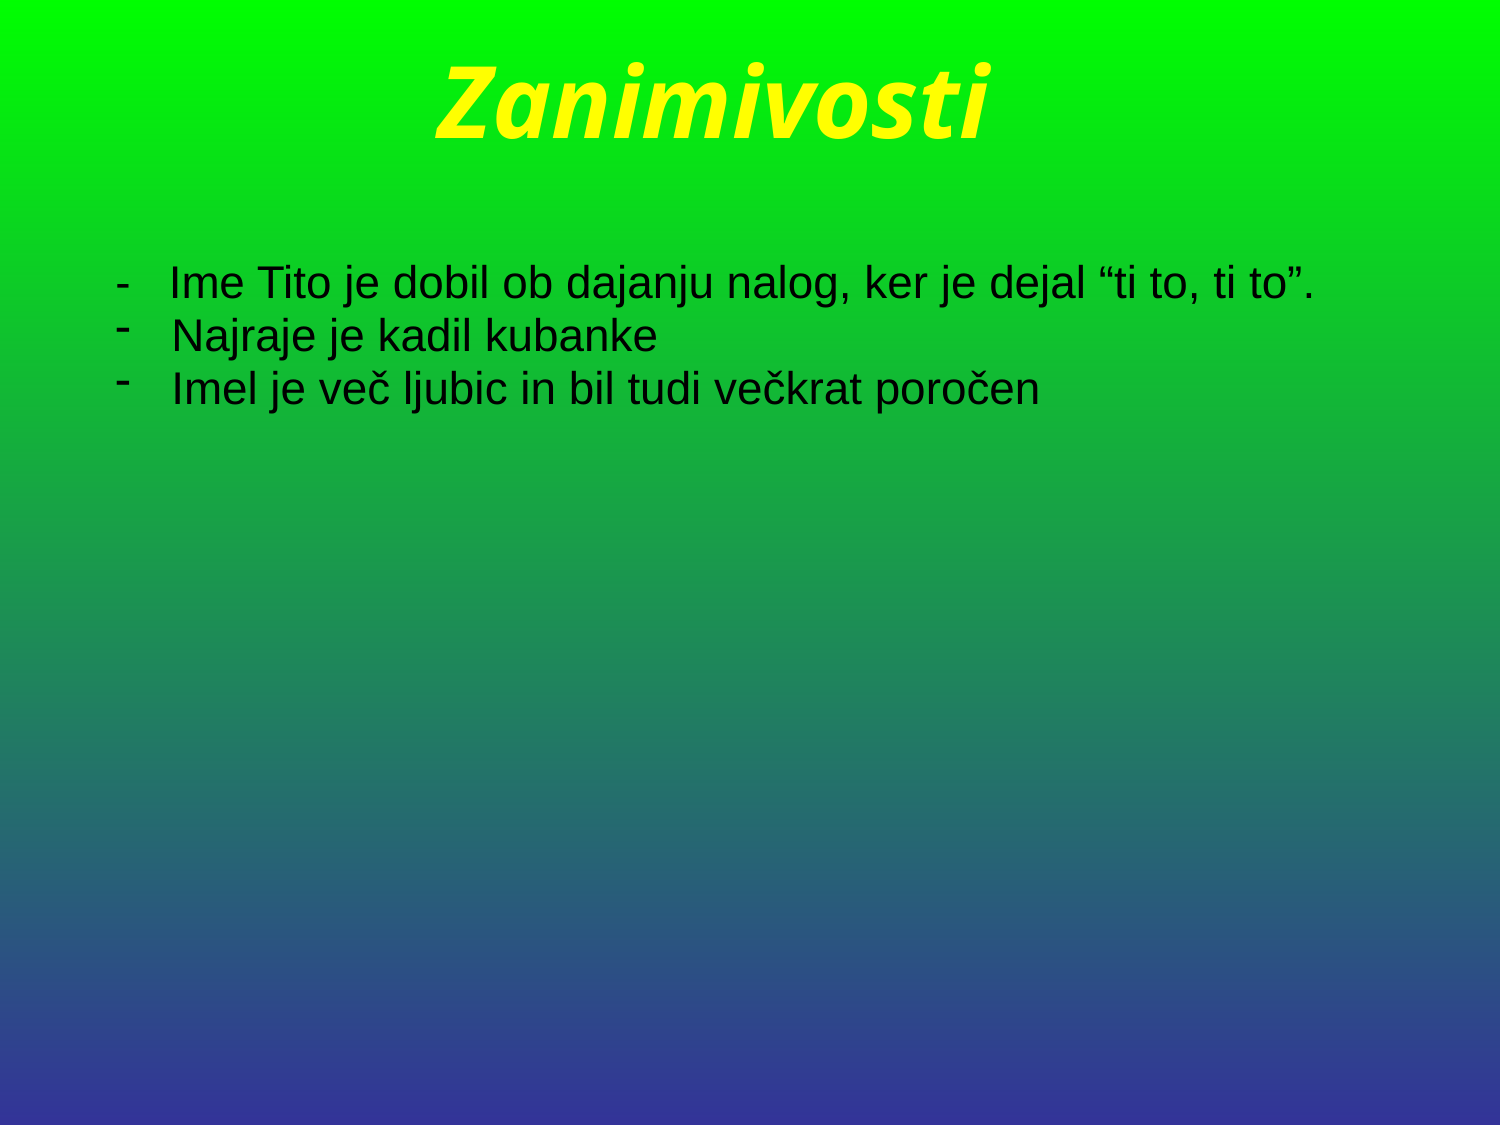

Zanimivosti
# - Ime Tito je dobil ob dajanju nalog, ker je dejal “ti to, ti to”.
Najraje je kadil kubanke
Imel je več ljubic in bil tudi večkrat poročen